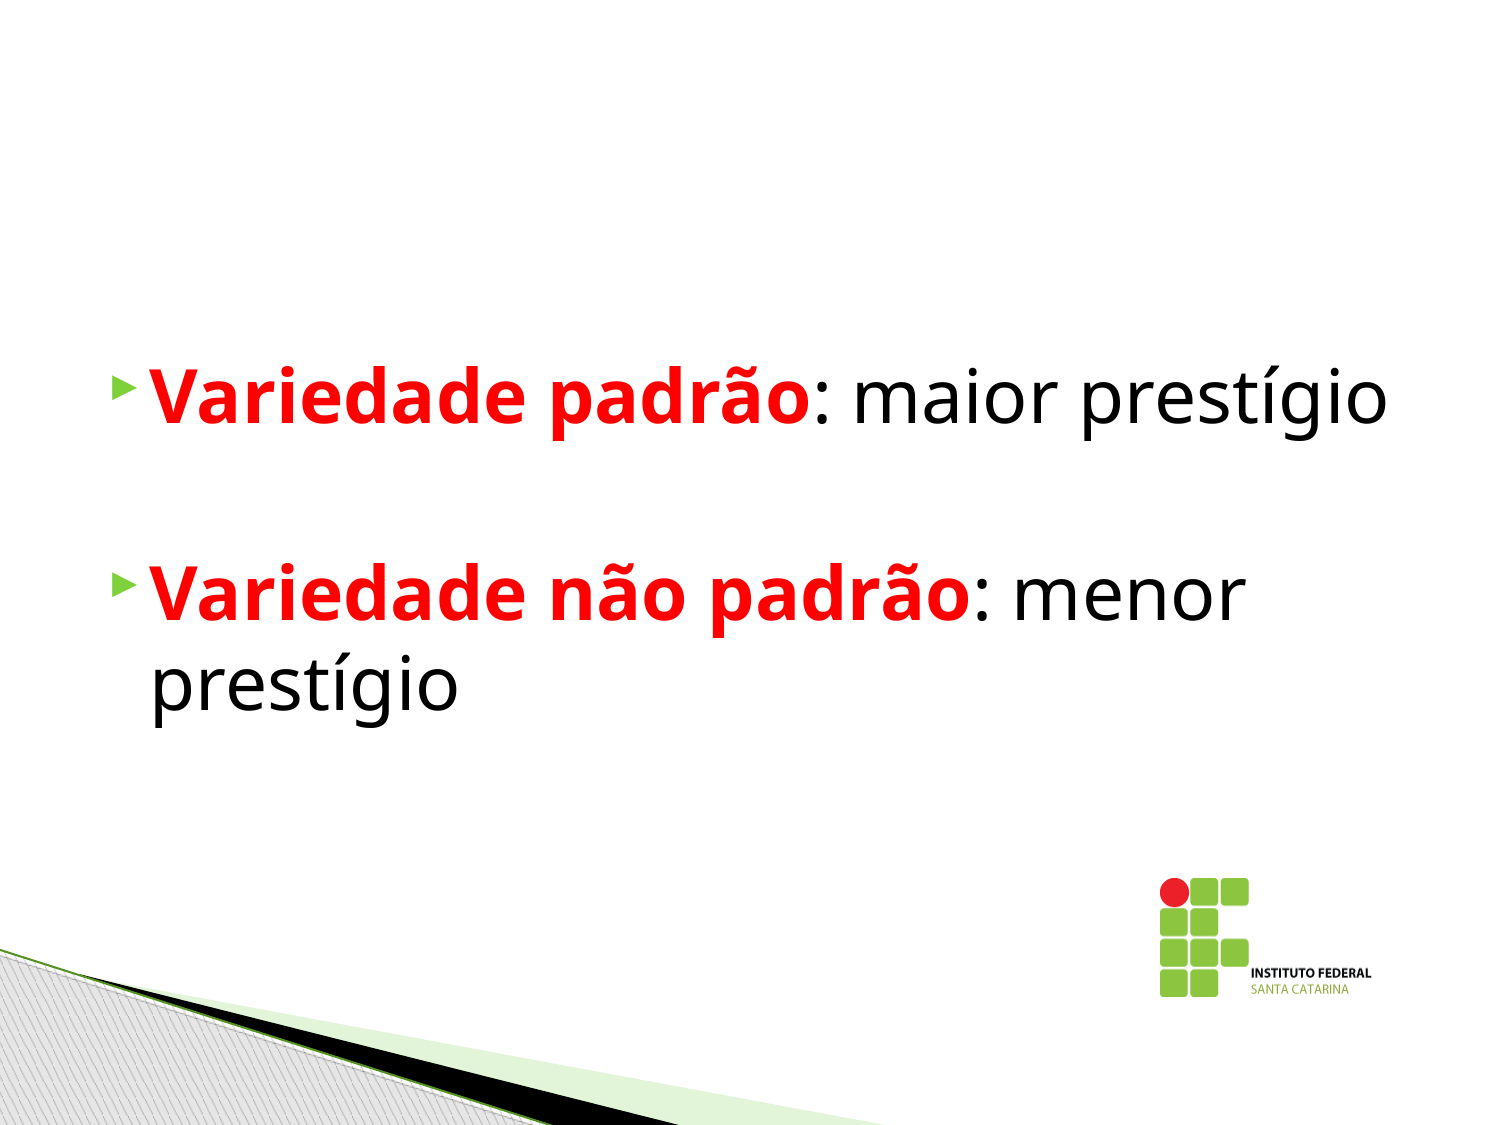

# Variedade padrão: maior prestígio
Variedade não padrão: menor prestígio